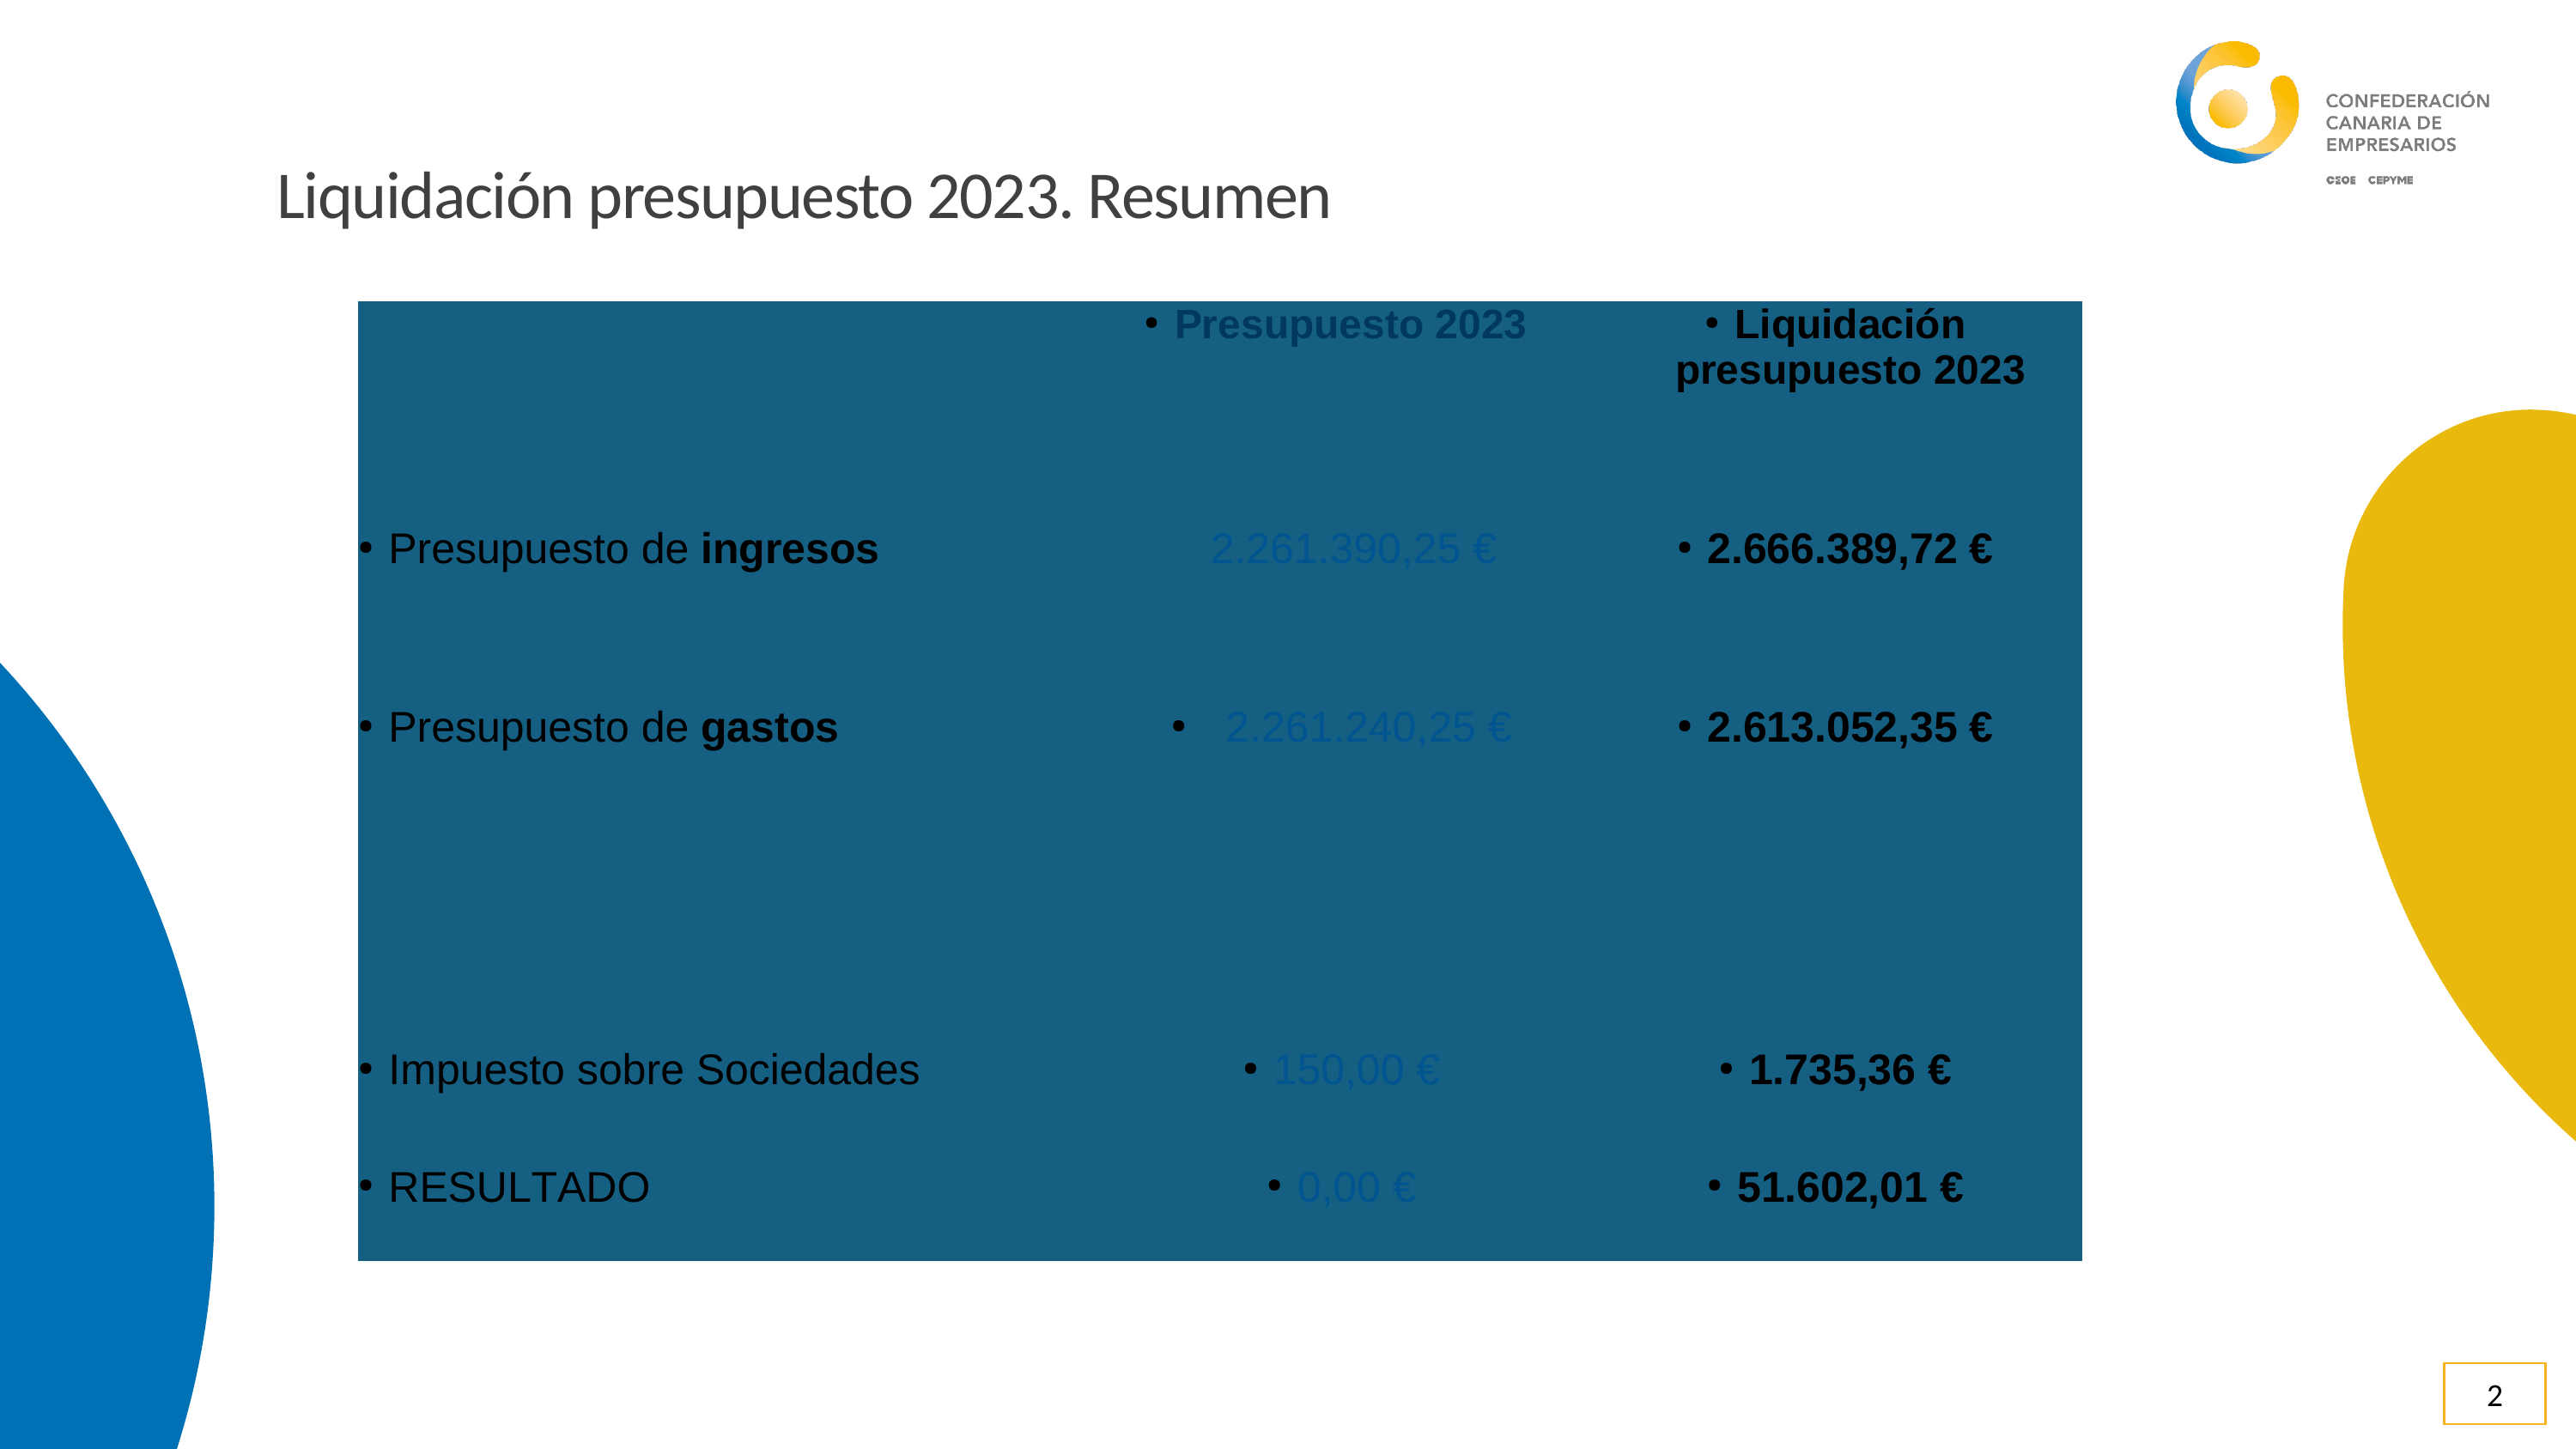

# Liquidación presupuesto 2023. Resumen
| | Presupuesto 2023 | Liquidación presupuesto 2023 |
| --- | --- | --- |
| Presupuesto de ingresos | 2.261.390,25 € | 2.666.389,72 € |
| Presupuesto de gastos | 2.261.240,25 € | 2.613.052,35 € |
| | | |
| Impuesto sobre Sociedades | 150,00 € | 1.735,36 € |
| RESULTADO | 0,00 € | 51.602,01 € |